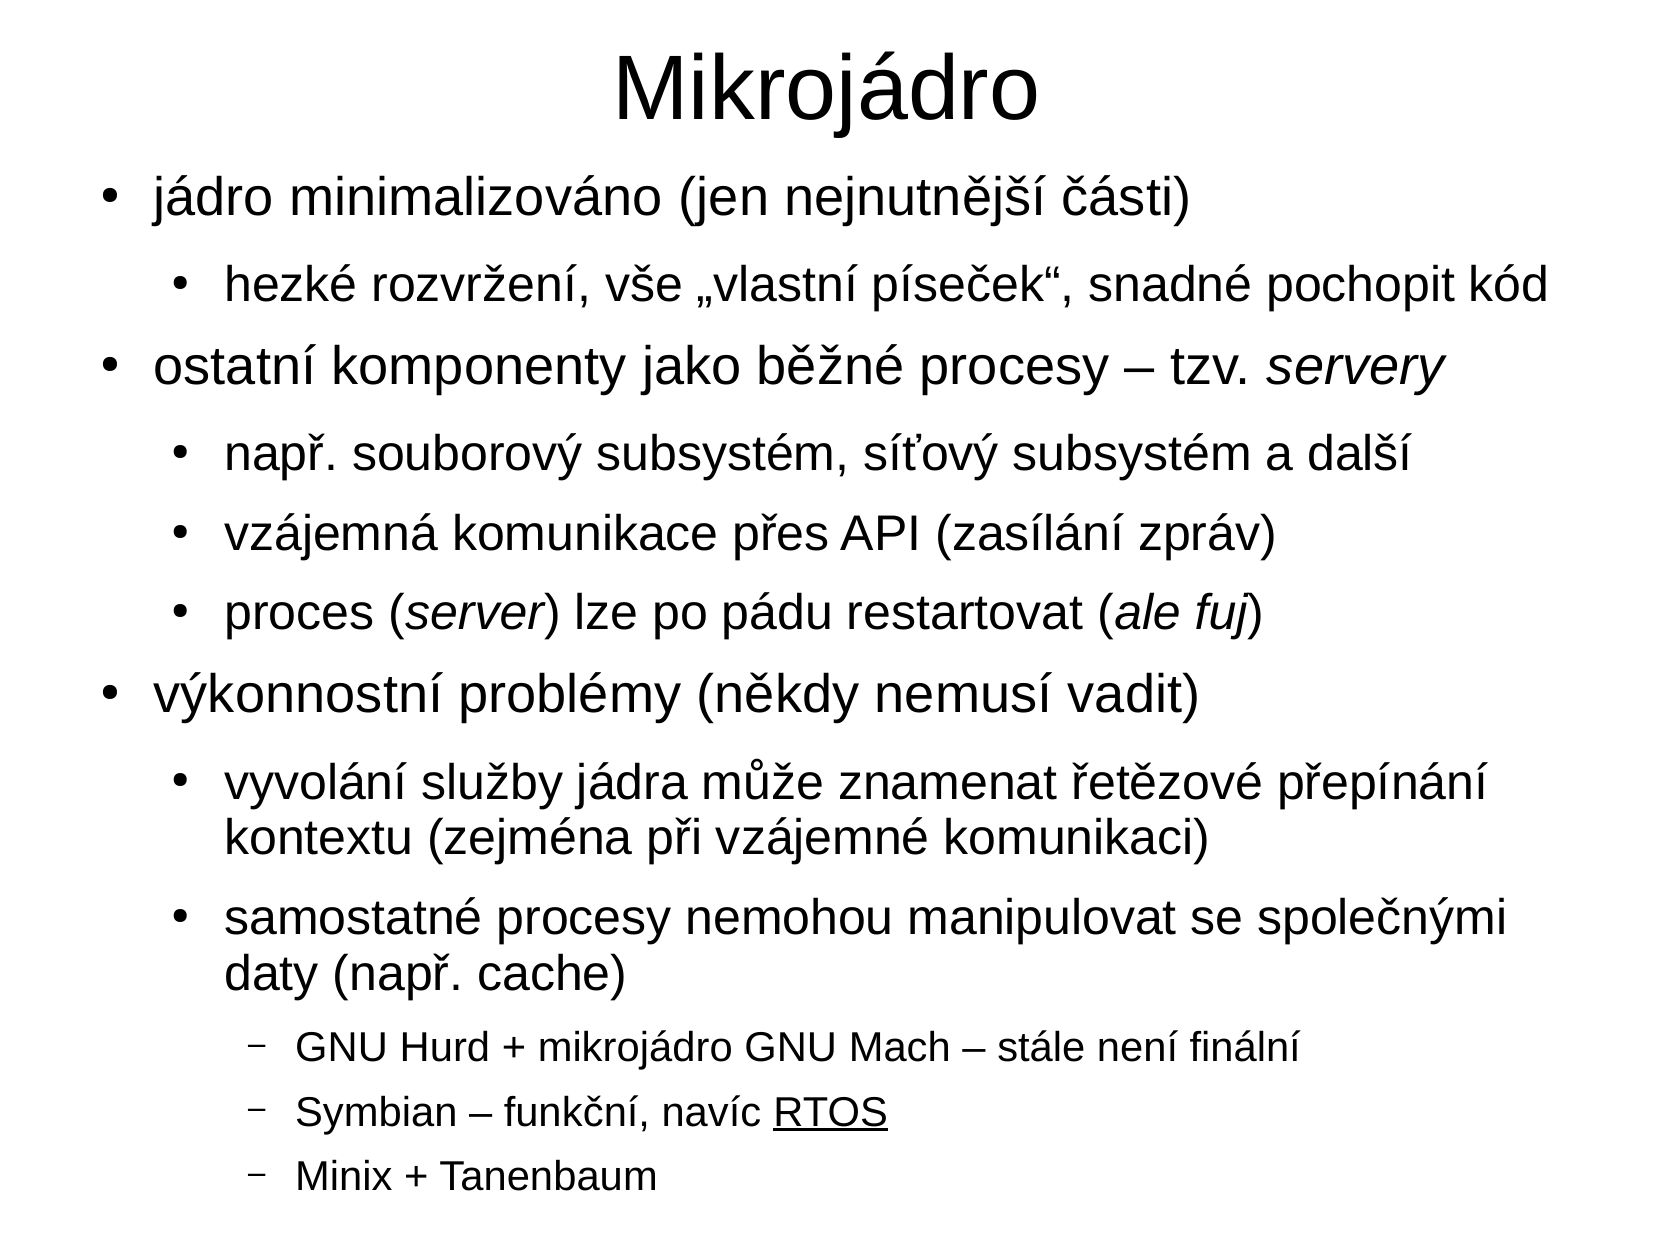

# Mikrojádro
jádro minimalizováno (jen nejnutnější části)
hezké rozvržení, vše „vlastní píseček“, snadné pochopit kód
ostatní komponenty jako běžné procesy – tzv. servery
např. souborový subsystém, síťový subsystém a další
vzájemná komunikace přes API (zasílání zpráv)
proces (server) lze po pádu restartovat (ale fuj)
výkonnostní problémy (někdy nemusí vadit)
vyvolání služby jádra může znamenat řetězové přepínání kontextu (zejména při vzájemné komunikaci)
samostatné procesy nemohou manipulovat se společnými daty (např. cache)
GNU Hurd + mikrojádro GNU Mach – stále není finální
Symbian – funkční, navíc RTOS
Minix + Tanenbaum